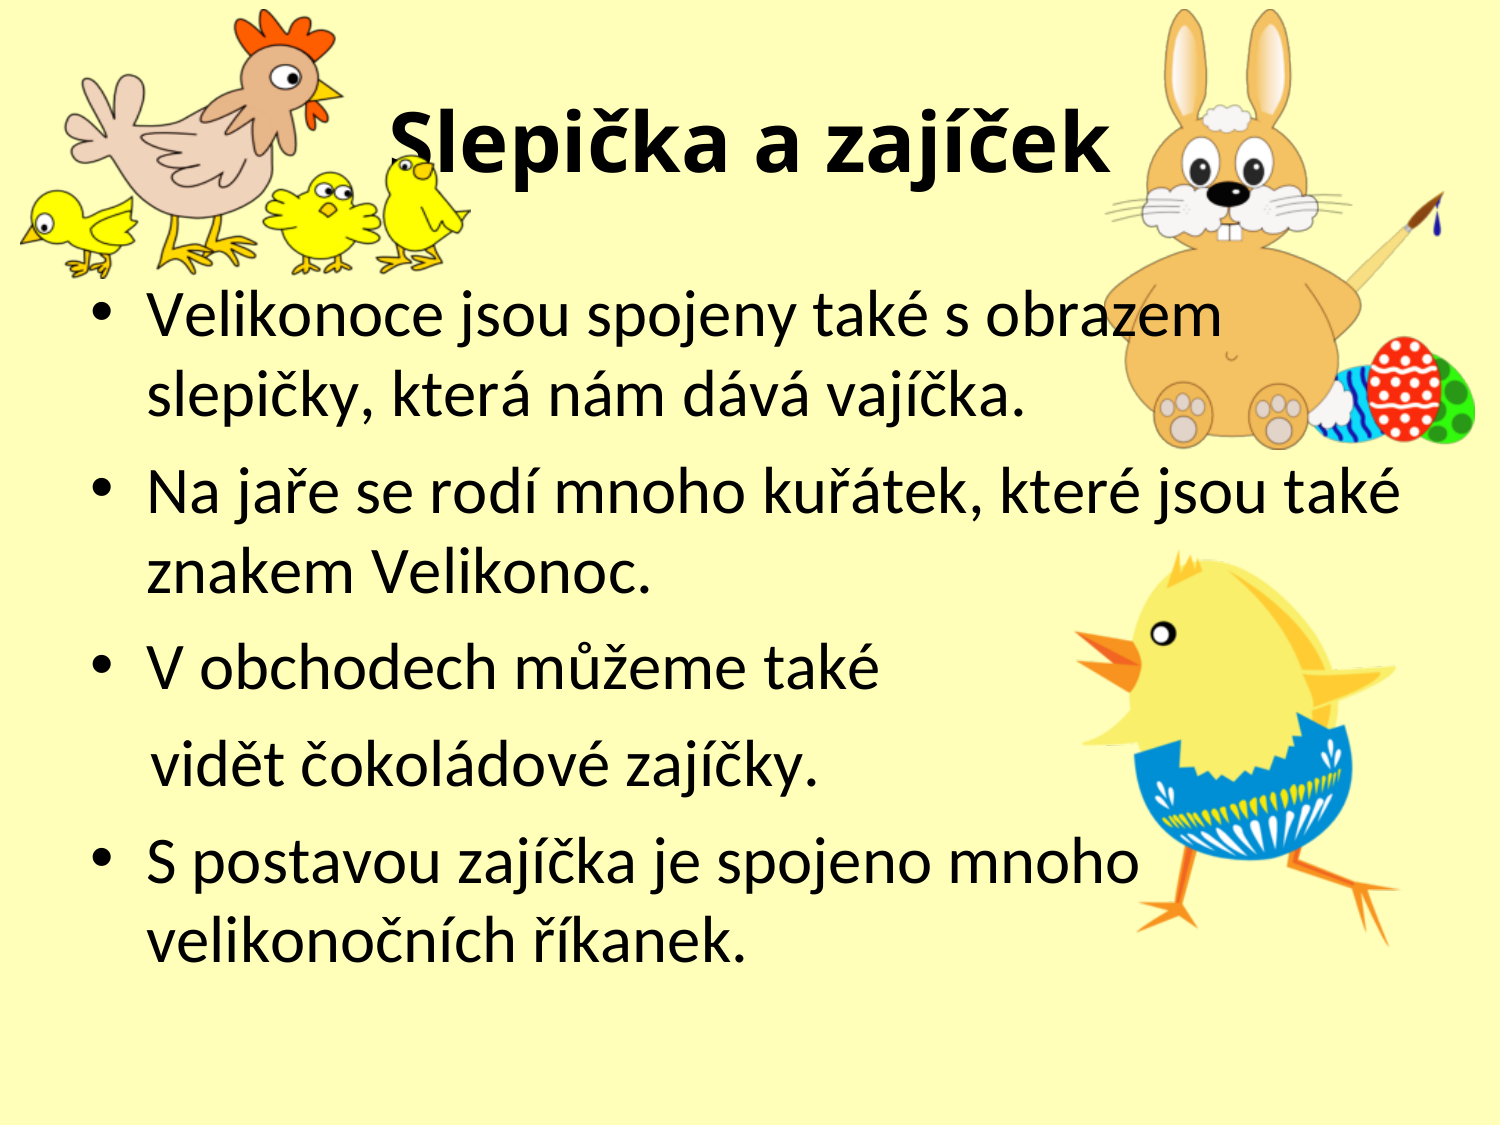

# Slepička a zajíček
Velikonoce jsou spojeny také s obrazem slepičky, která nám dává vajíčka.
Na jaře se rodí mnoho kuřátek, které jsou také znakem Velikonoc.
V obchodech můžeme také
 vidět čokoládové zajíčky.
S postavou zajíčka je spojeno mnoho velikonočních říkanek.